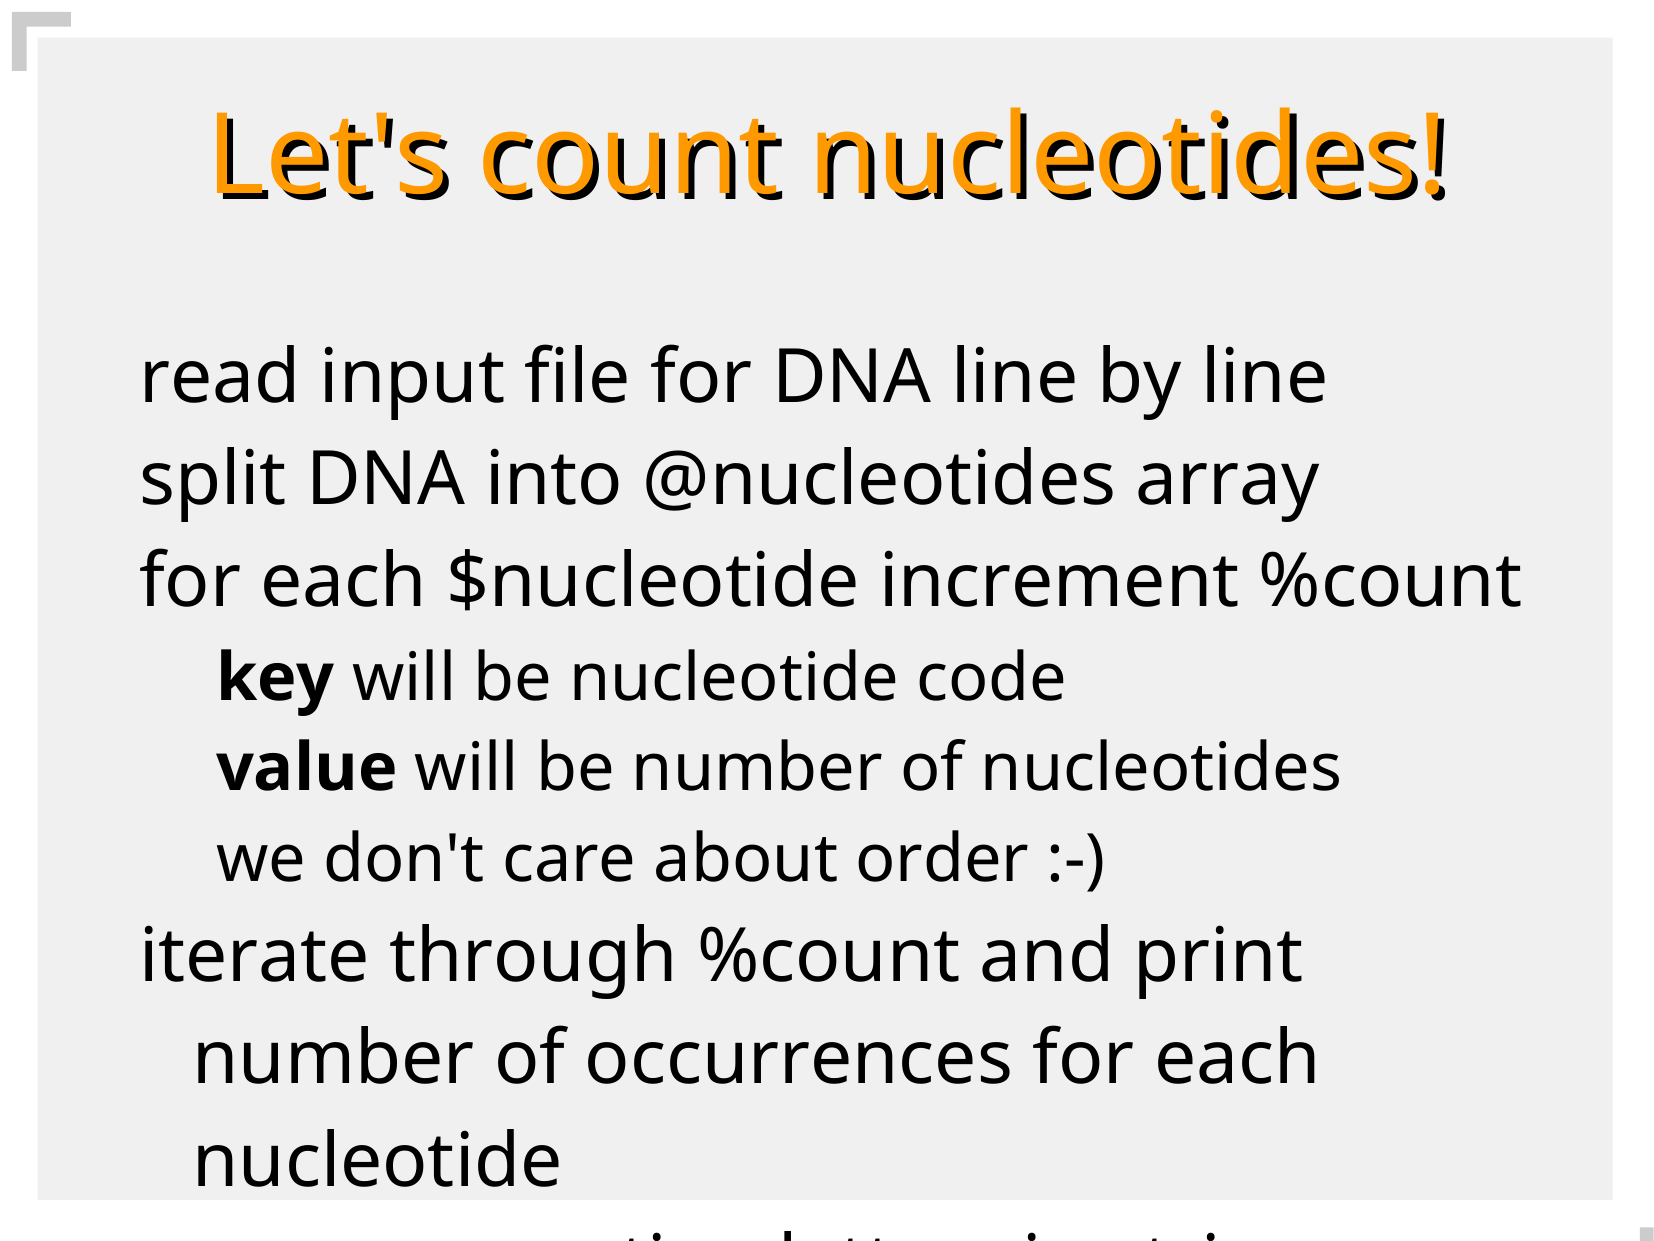

# Let's count nucleotides!
read input file for DNA line by line
split DNA into @nucleotides array
for each $nucleotide increment %count
key will be nucleotide code
value will be number of nucleotides
we don't care about order :-)
iterate through %count and print number of occurrences for each nucleotide
same as counting letters in string